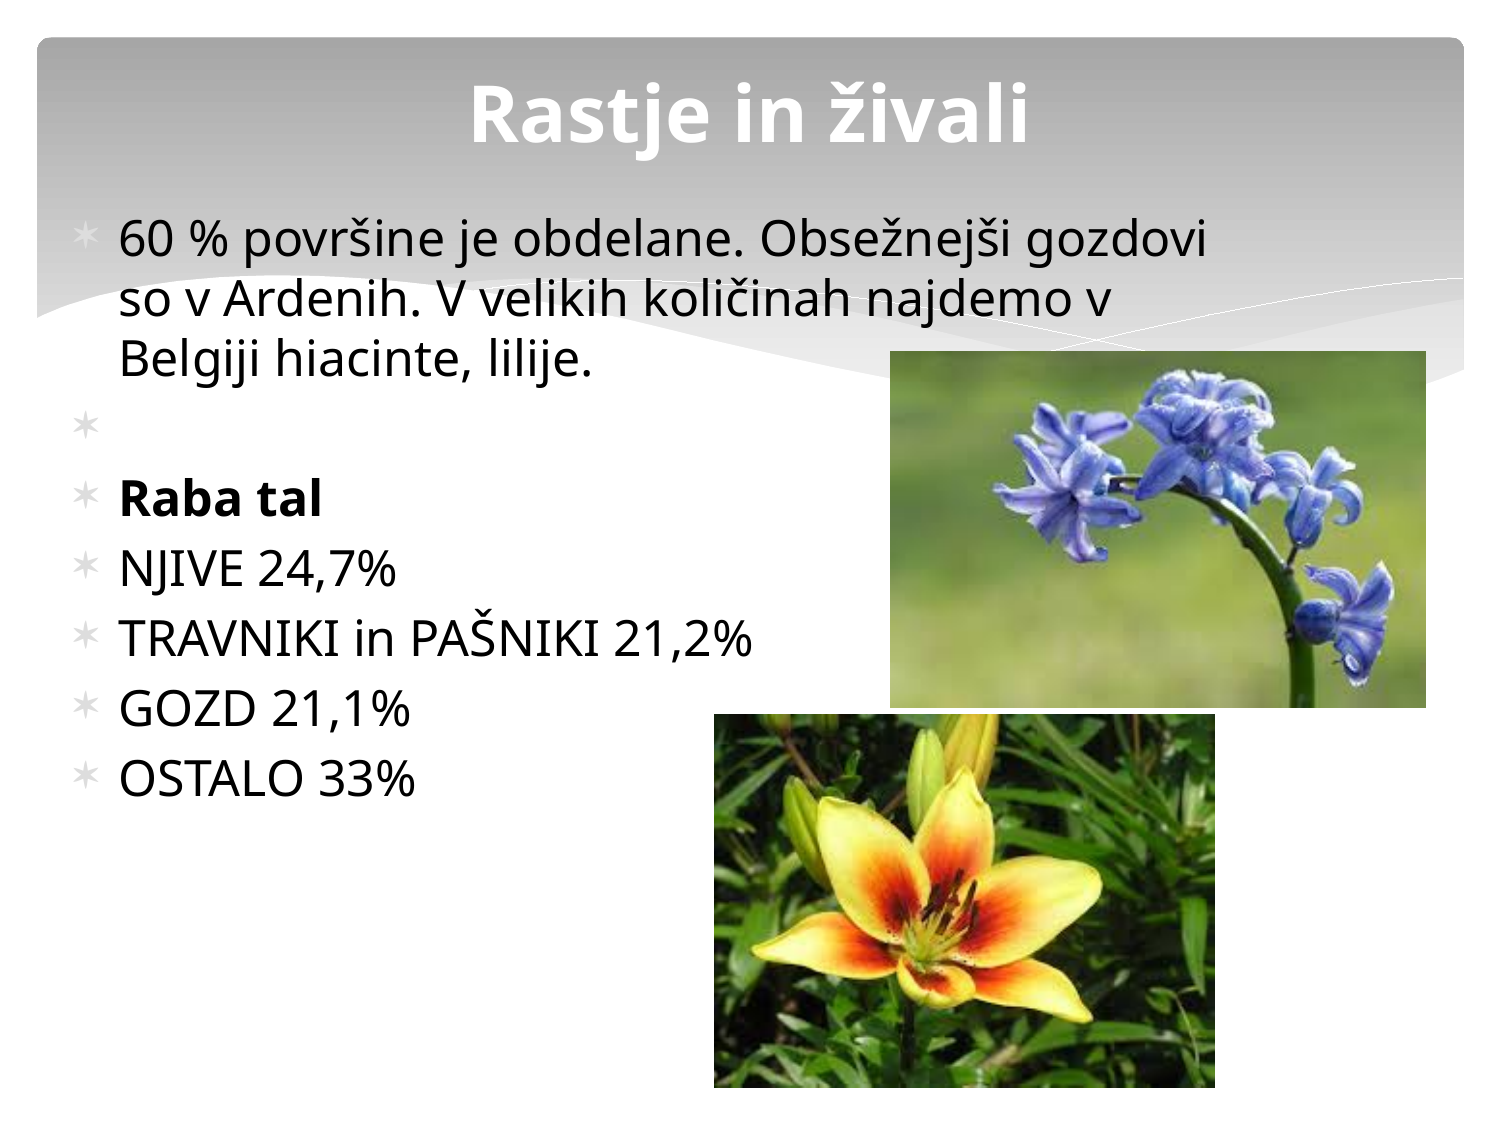

Rastje in živali
# 60 % površine je obdelane. Obsežnejši gozdovi so v Ardenih. V velikih količinah najdemo v Belgiji hiacinte, lilije.
Raba tal
NJIVE 24,7%
TRAVNIKI in PAŠNIKI 21,2%
GOZD 21,1%
OSTALO 33%